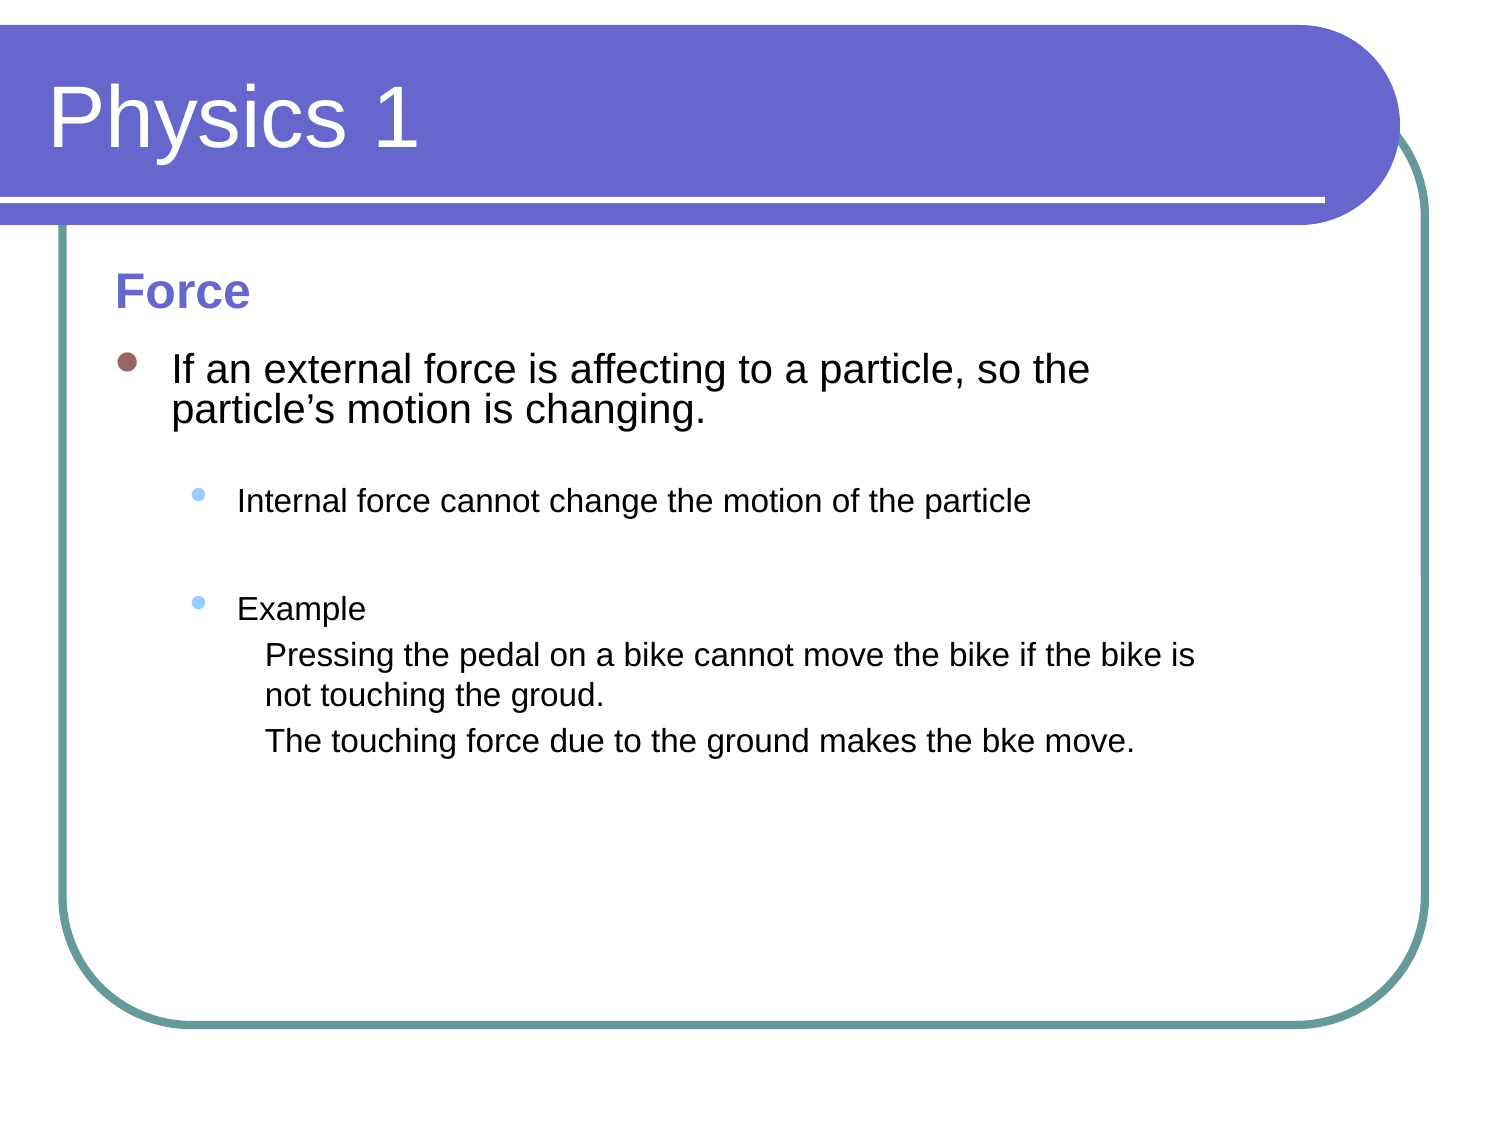

# Physics 1
Force
If an external force is affecting to a particle, so the particle’s motion is changing.
Internal force cannot change the motion of the particle
Example
Pressing the pedal on a bike cannot move the bike if the bike is not touching the groud.
The touching force due to the ground makes the bke move.